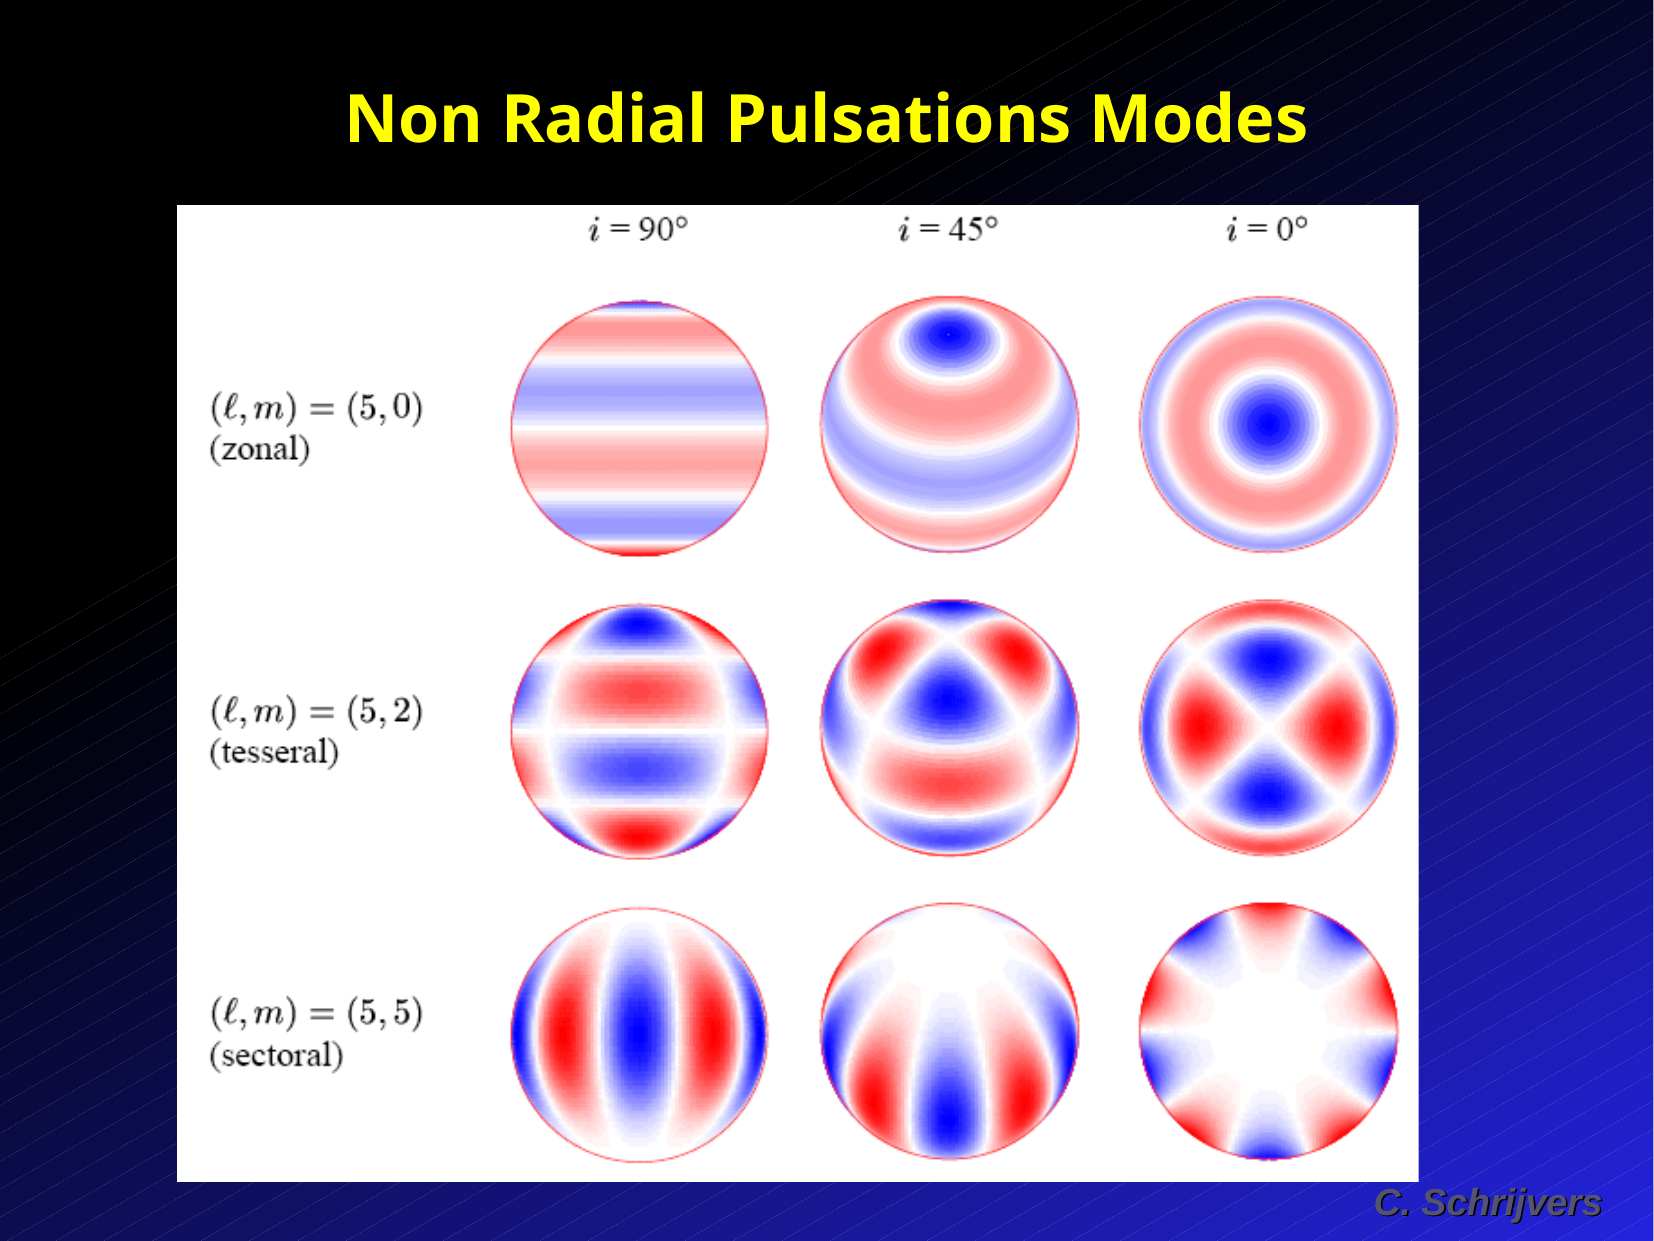

# Non Radial Pulsations Modes
C. Schrijvers